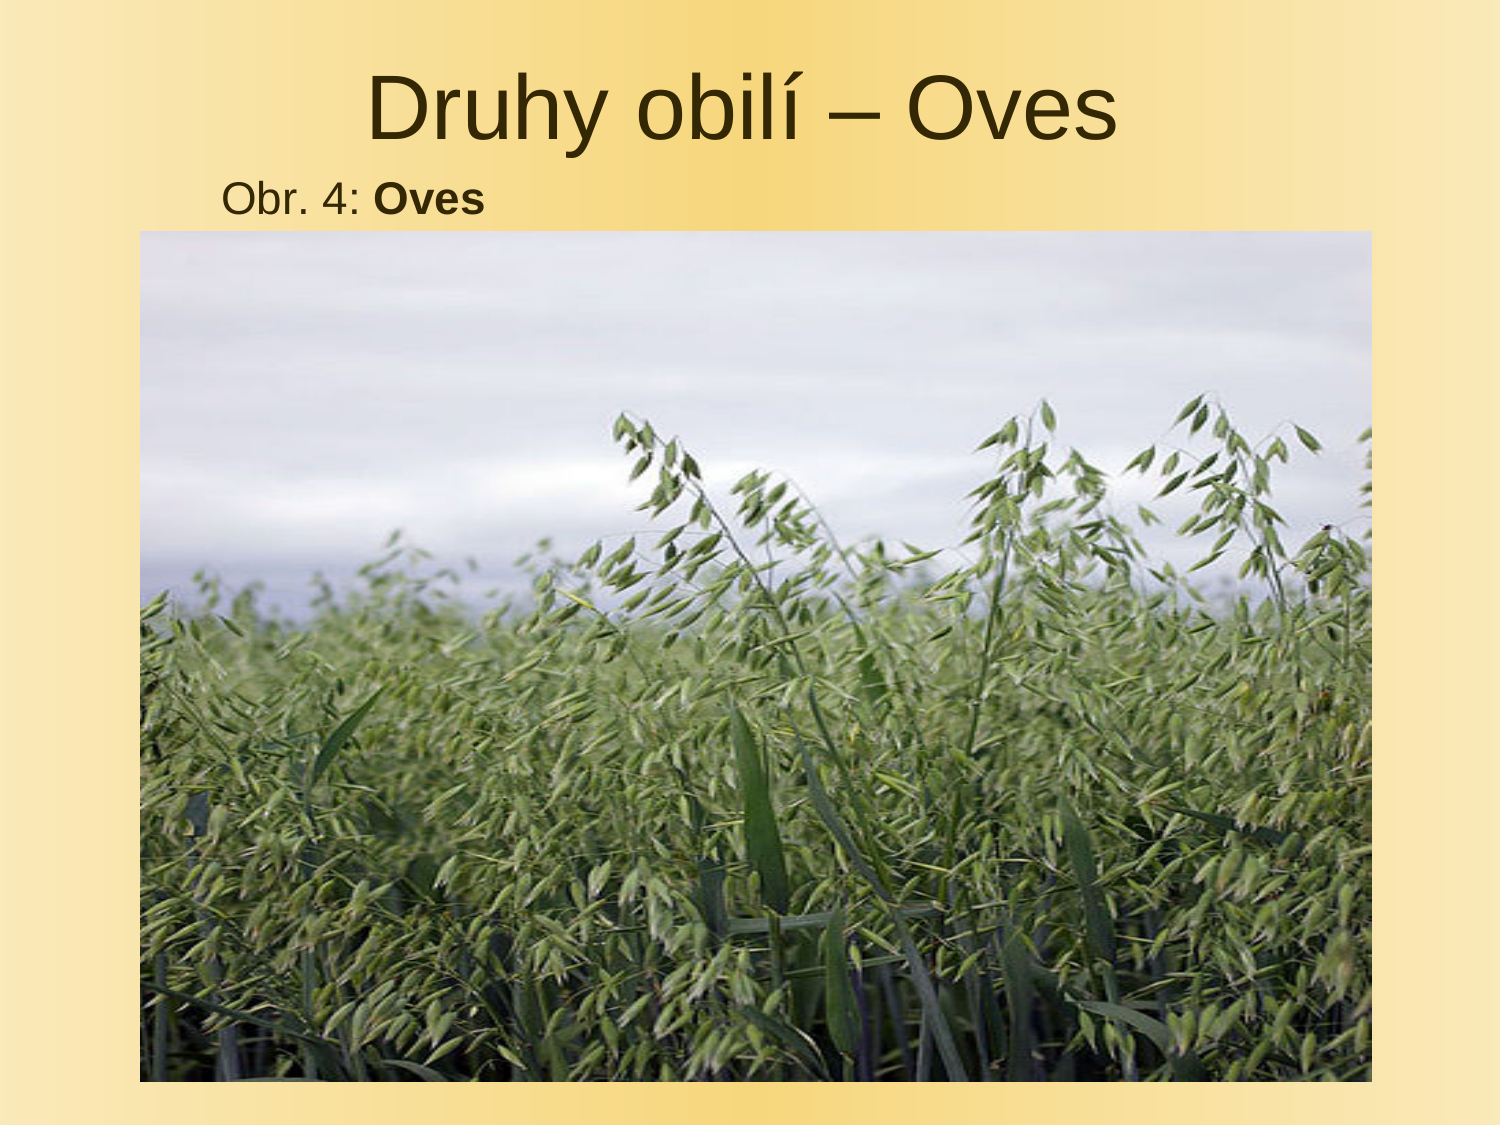

# Druhy obilí – Oves
Obr. 4: Oves